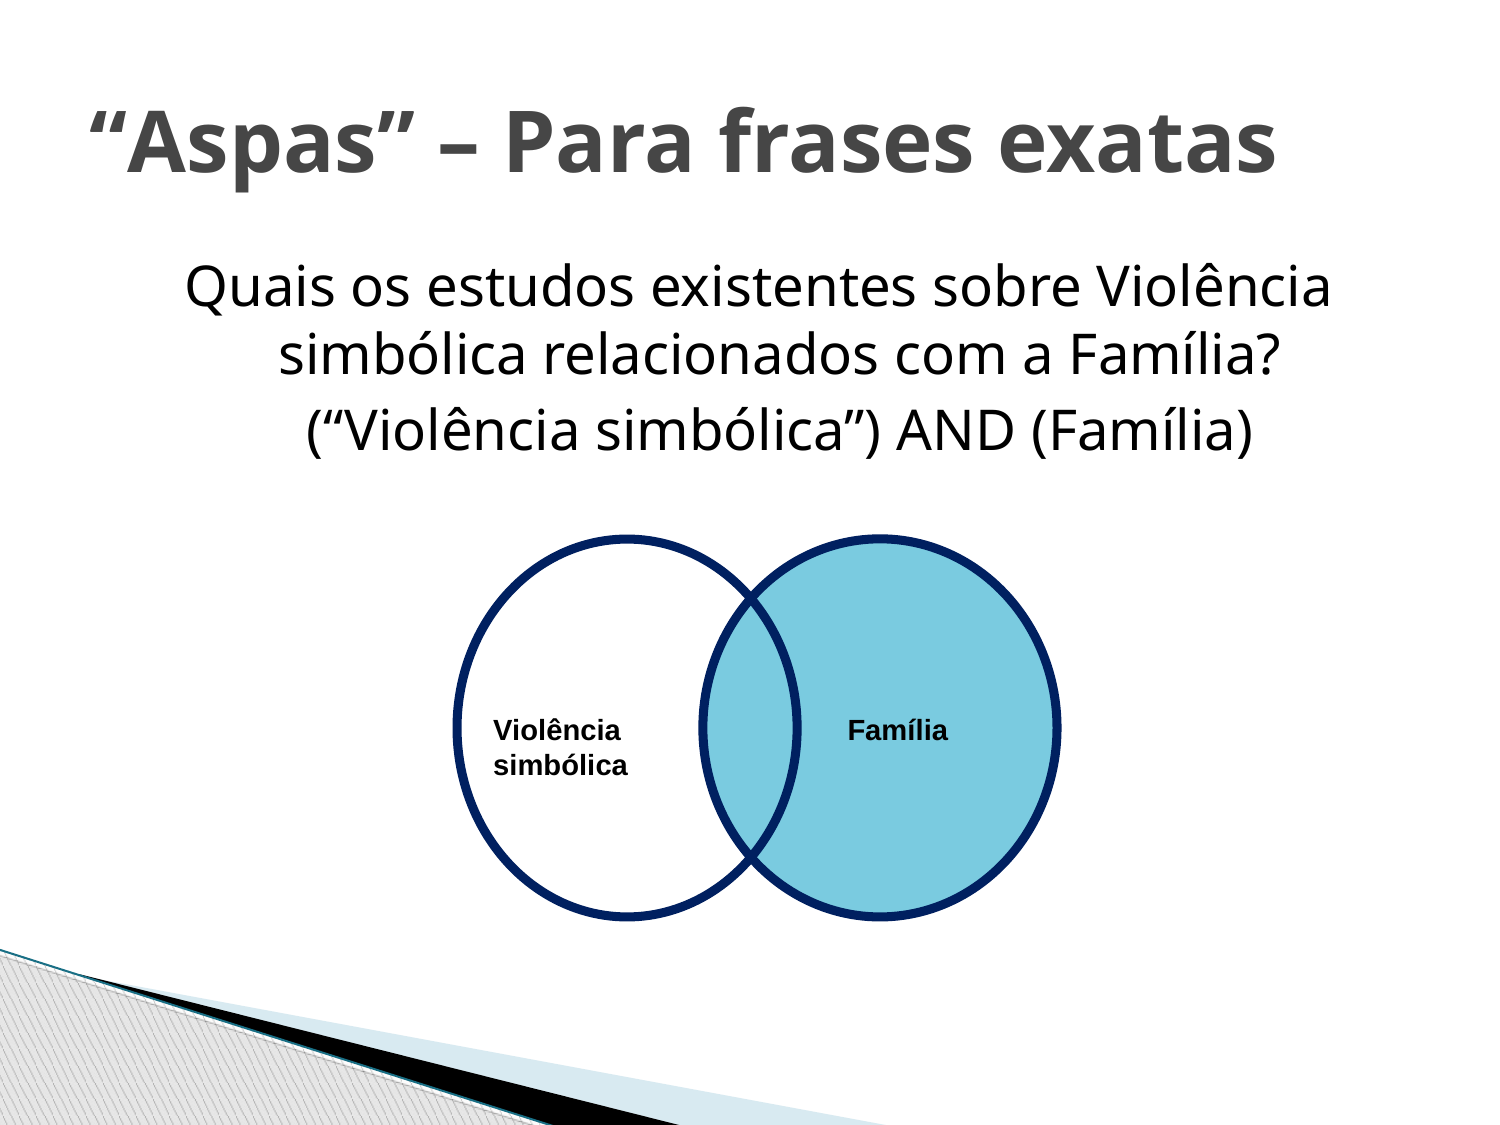

“Aspas” – Para frases exatas
# Quais os estudos existentes sobre Violência simbólica relacionados com a Família?
	(“Violência simbólica”) AND (Família)
Violência
simbólica
Família